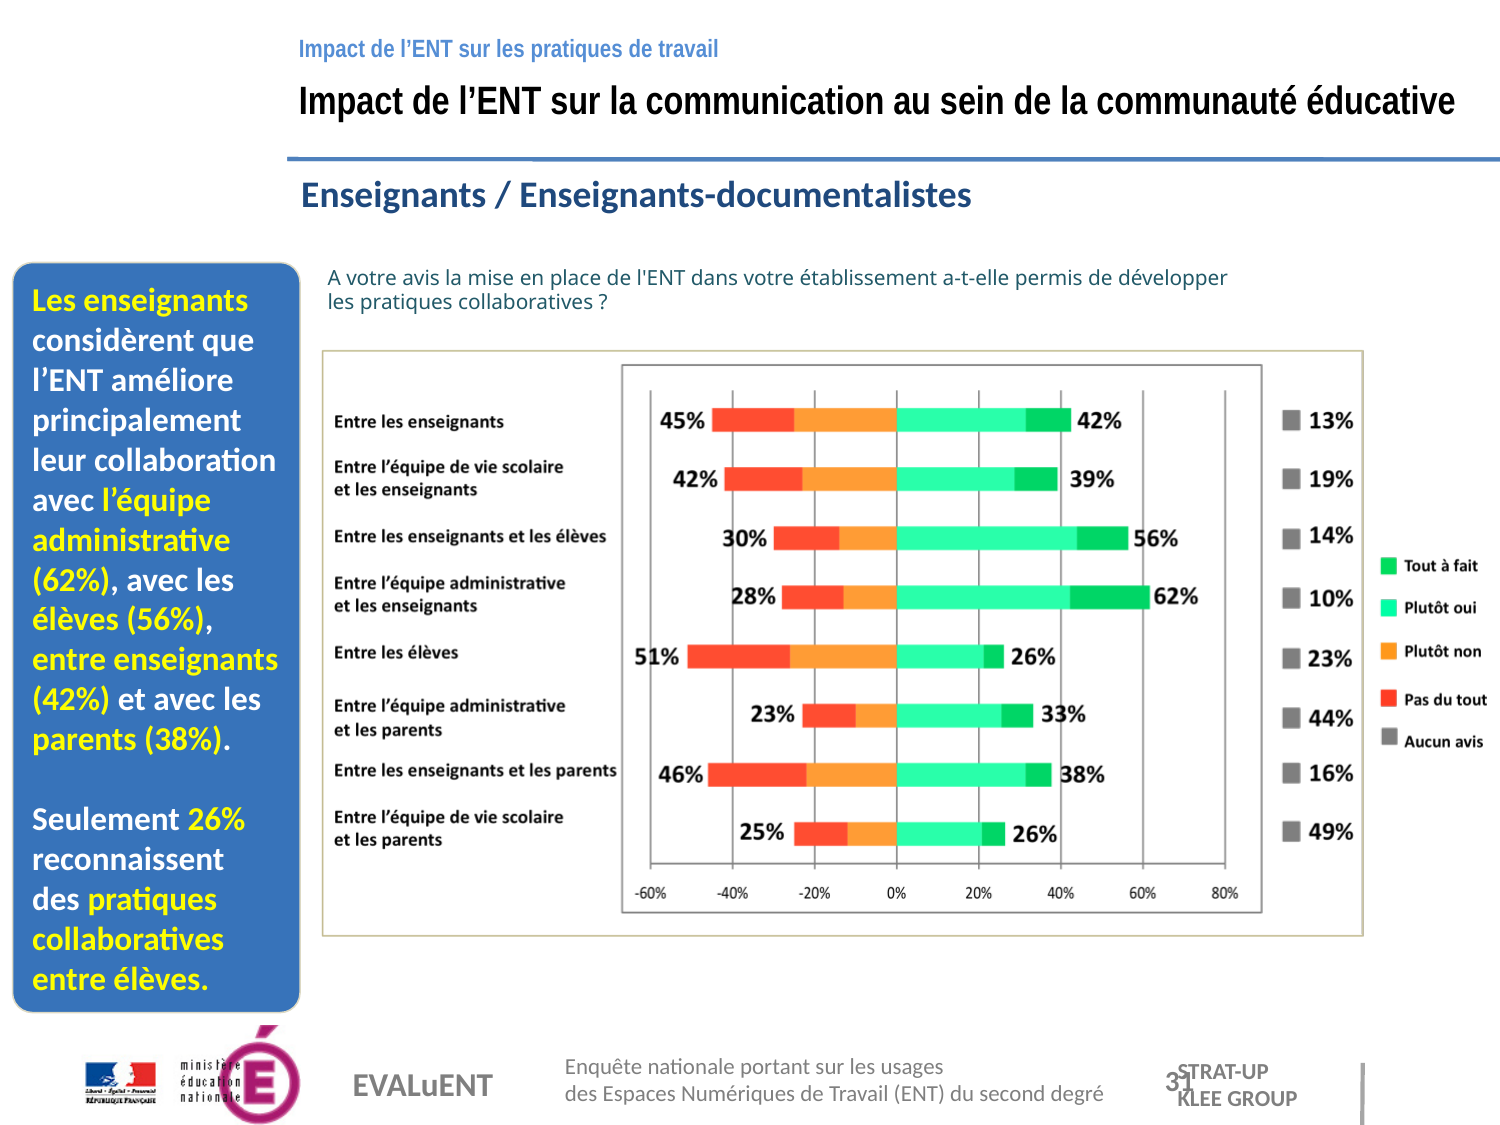

Impact de l’ENT sur les pratiques de travail
Impact de l’ENT sur la communication au sein de la communauté éducative
Enseignants / Enseignants-documentalistes
A votre avis la mise en place de l'ENT dans votre établissement a-t-elle permis de développer
les pratiques collaboratives ?
Les enseignants considèrent que
l’ENT améliore principalement
leur collaboration avec l’équipe administrative (62%), avec les élèves (56%), entre enseignants (42%) et avec les parents (38%).
Seulement 26% reconnaissent
des pratiques collaboratives entre élèves.